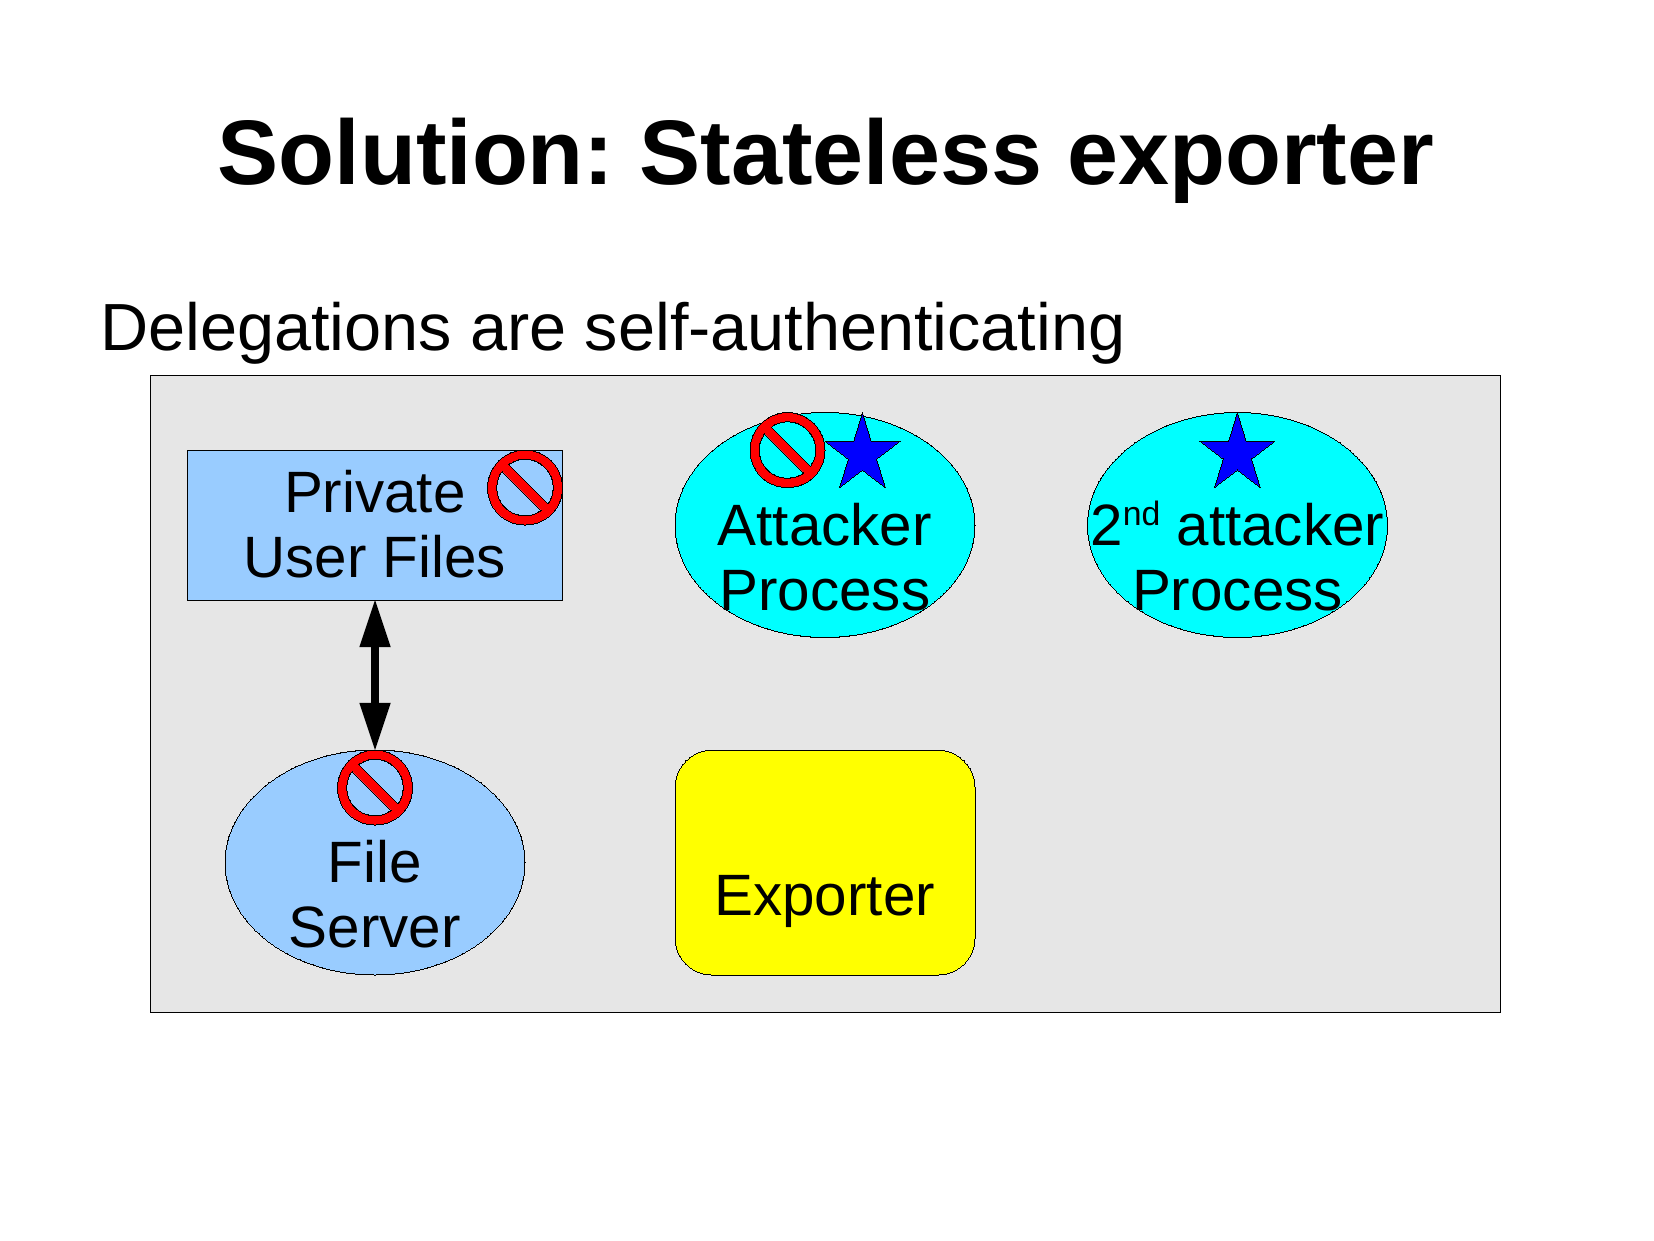

# Solution: Stateless exporter
Delegations are self-authenticating
Attacker
Process
2nd attacker
Process
Private
User Files
File
Server
Exporter